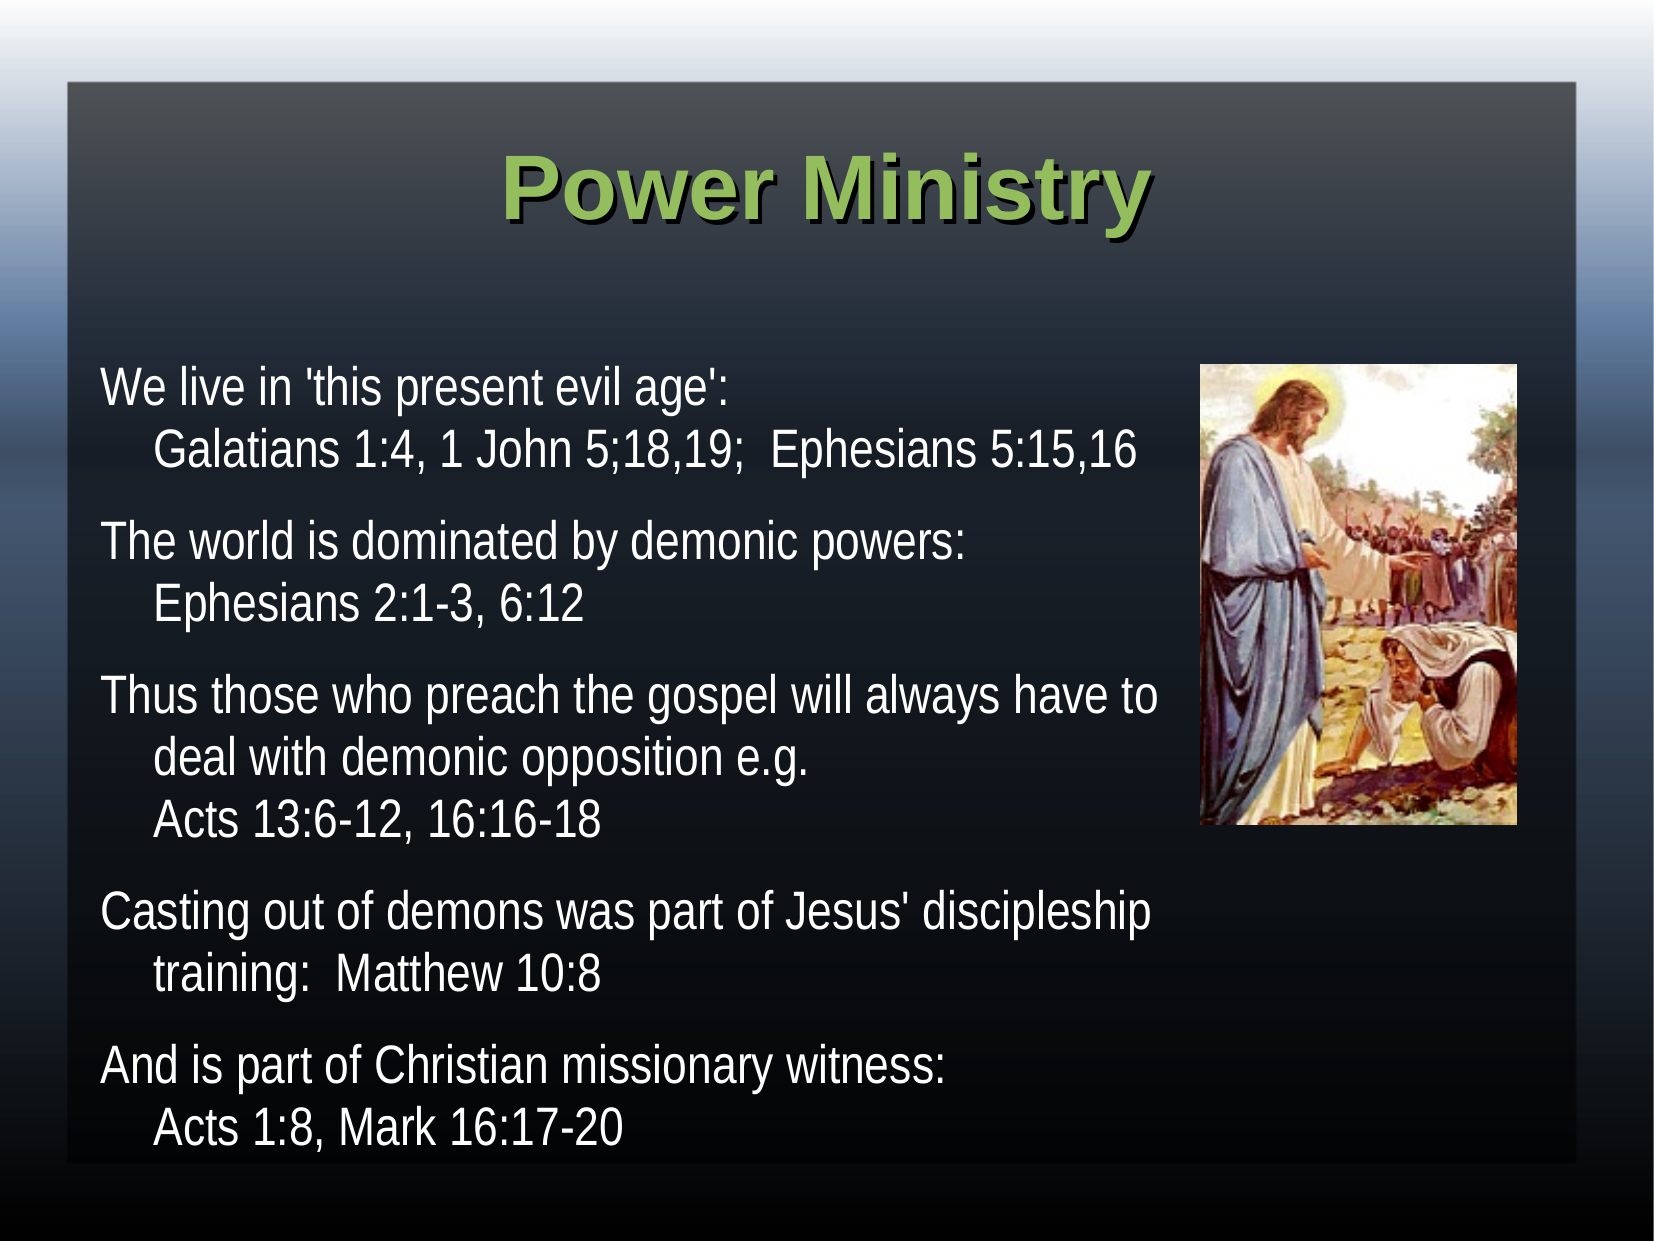

# Power Ministry
We live in 'this present evil age':
Galatians 1:4, 1 John 5;18,19; Ephesians 5:15,16
The world is dominated by demonic powers:
Ephesians 2:1-3, 6:12
Thus those who preach the gospel will always have to deal with demonic opposition e.g.
Acts 13:6-12, 16:16-18
Casting out of demons was part of Jesus' discipleship training: Matthew 10:8
And is part of Christian missionary witness:
Acts 1:8, Mark 16:17-20